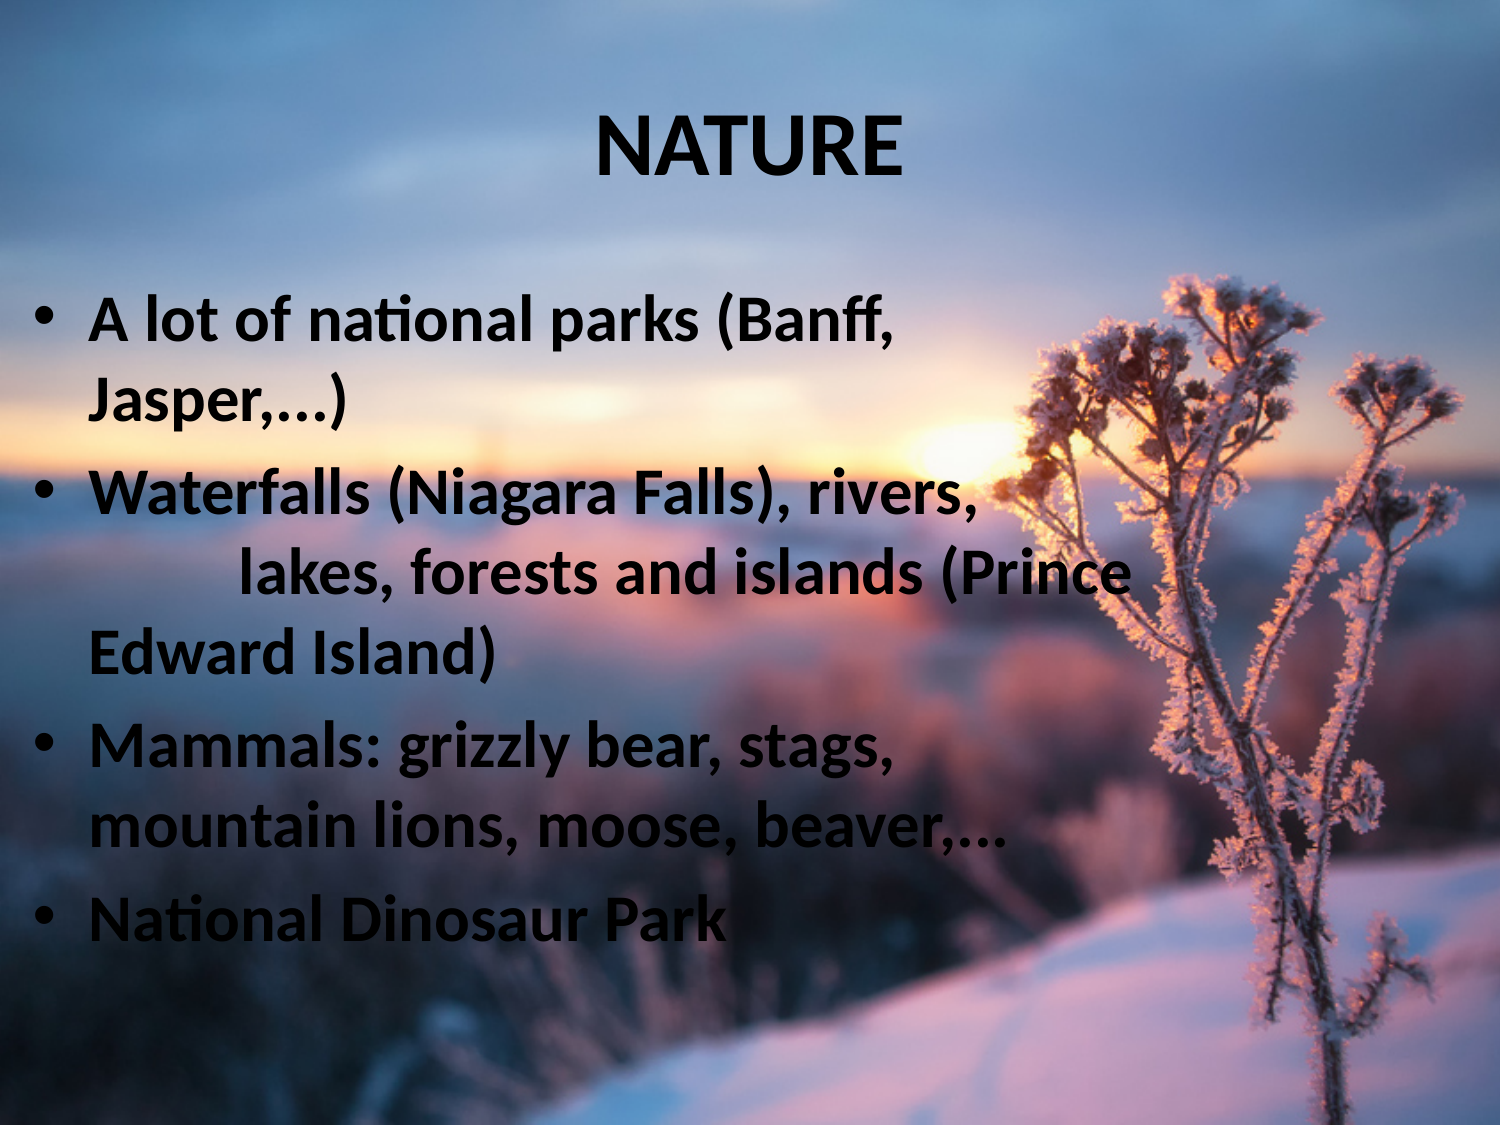

# NATURE
A lot of national parks (Banff, Jasper,...)
Waterfalls (Niagara Falls), rivers, lakes, forests and islands (Prince Edward Island)
Mammals: grizzly bear, stags, mountain lions, moose, beaver,...
National Dinosaur Park